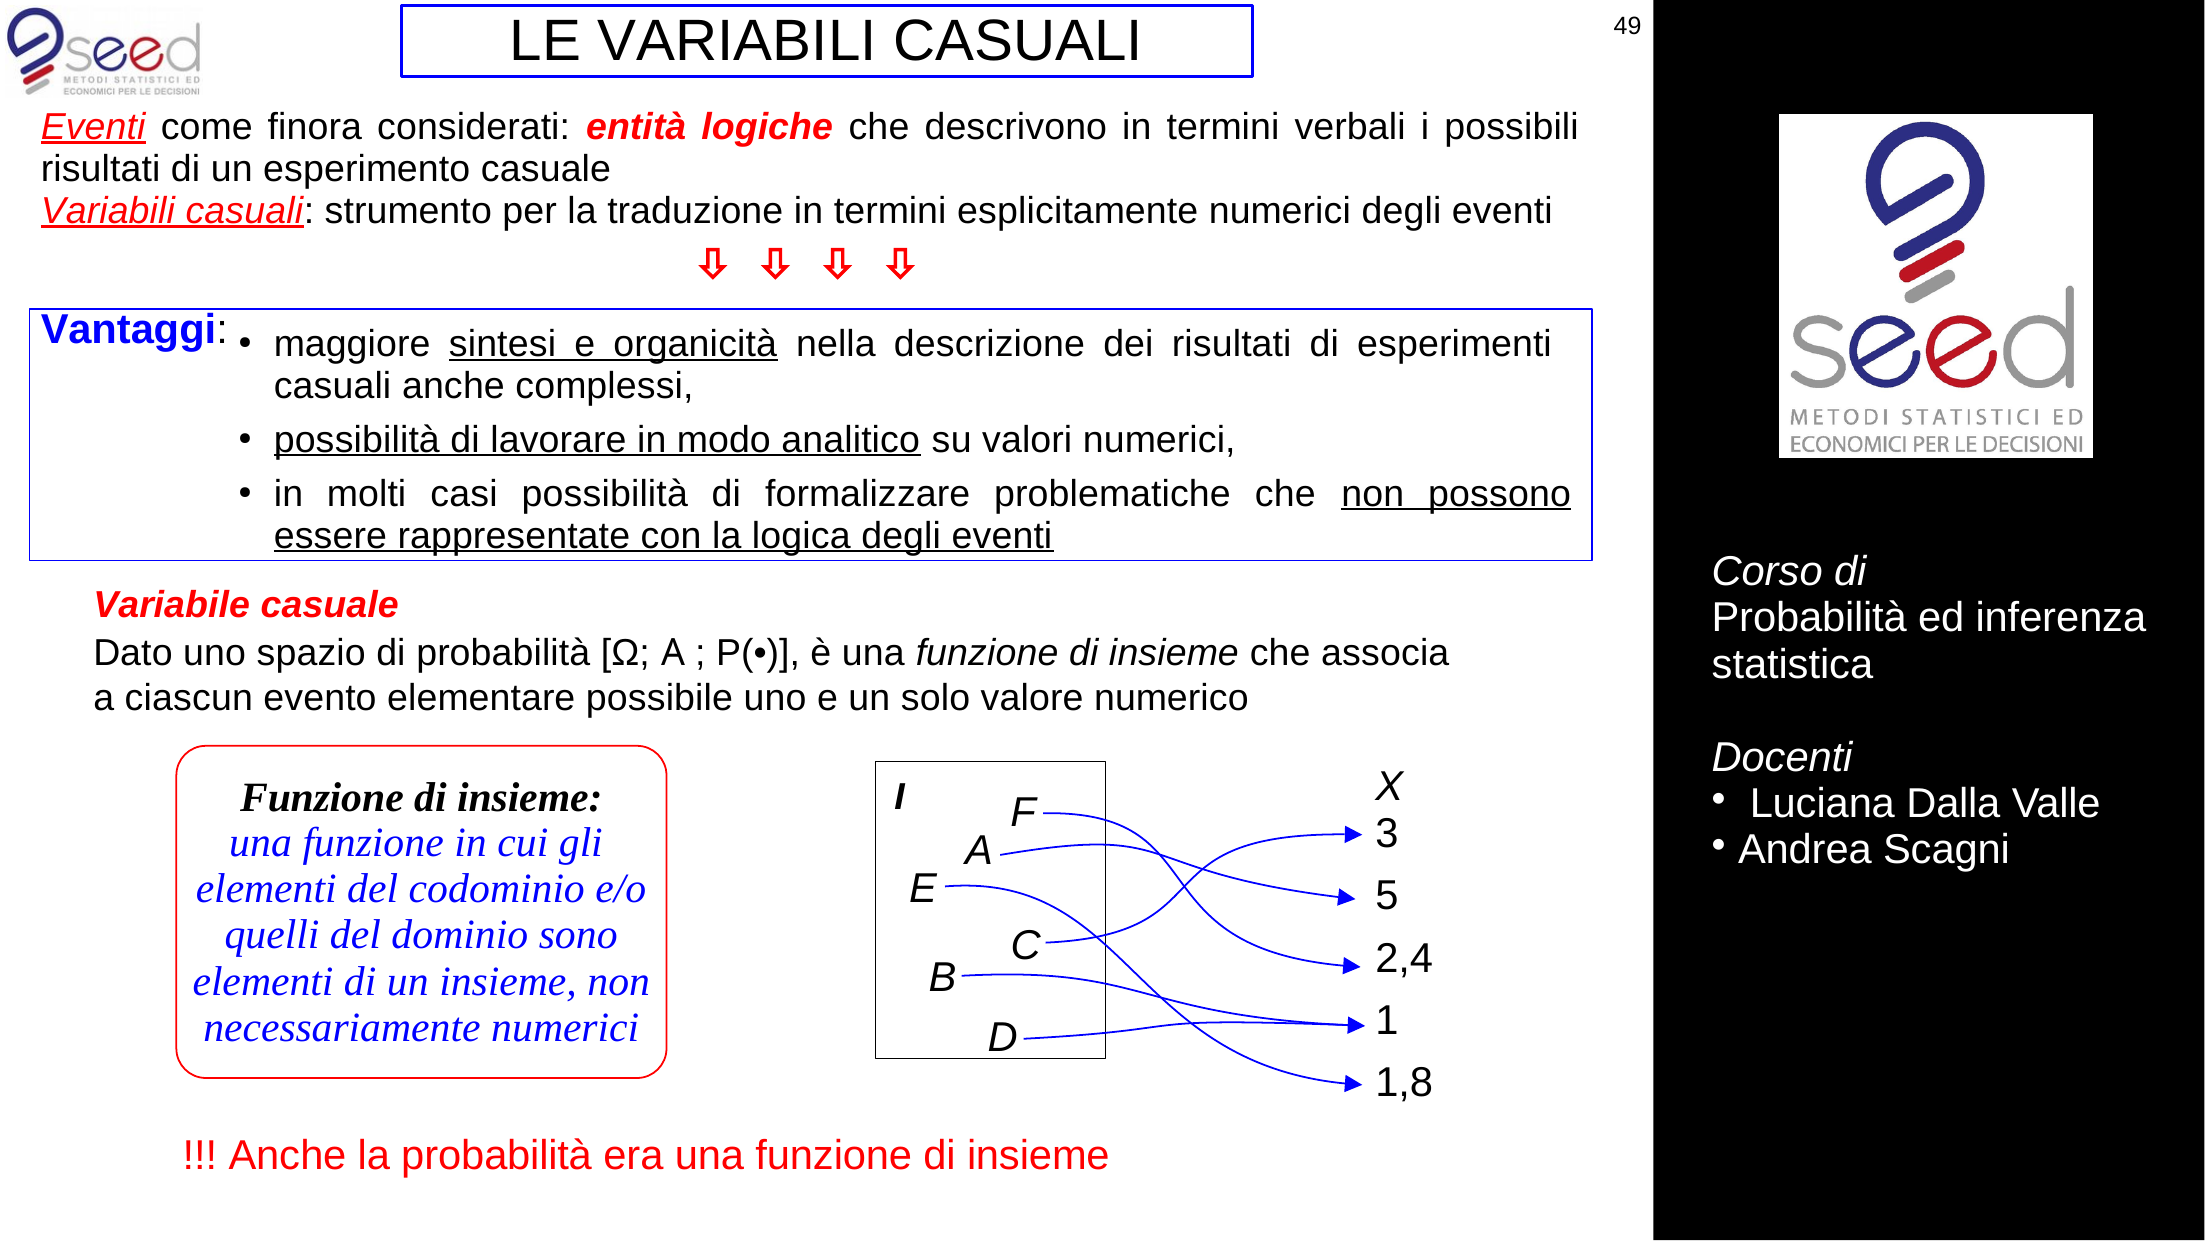

LE VARIABILI CASUALI
Eventi come finora considerati: entità logiche che descrivono in termini verbali i possibili risultati di un esperimento casuale
Variabili casuali: strumento per la traduzione in termini esplicitamente numerici degli eventi

Vantaggi:
maggiore sintesi e organicità nella descrizione dei risultati di esperimenti casuali anche complessi,
possibilità di lavorare in modo analitico su valori numerici,
in molti casi possibilità di formalizzare problematiche che non possono essere rappresentate con la logica degli eventi
Variabile casuale
Dato uno spazio di probabilità [Ω; A ; P(•)], è una funzione di insieme che associa a ciascun evento elementare possibile uno e un solo valore numerico
Funzione di insieme:
una funzione in cui gli
elementi del codominio e/o
quelli del dominio sono
elementi di un insieme, non
necessariamente numerici
X
3
5
2,4
1
1,8
I
F
A
E
C
B
D
!!! Anche la probabilità era una funzione di insieme